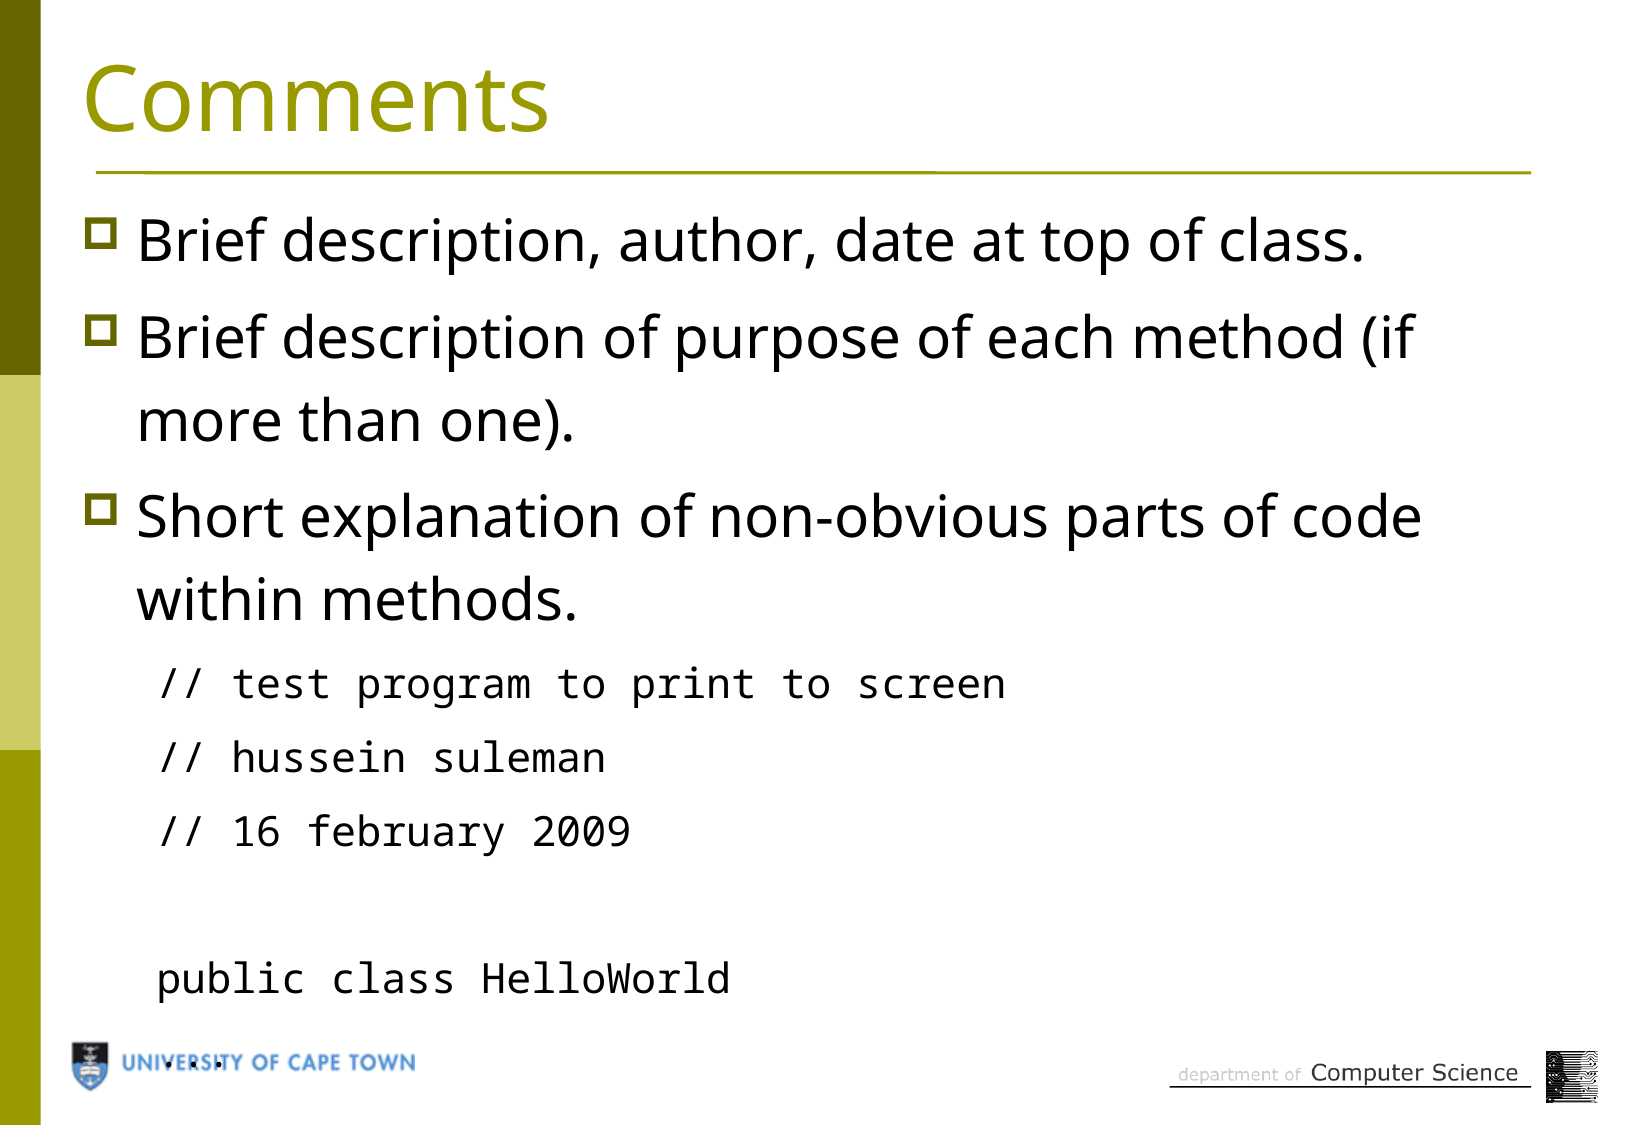

# Comments
Brief description, author, date at top of class.
Brief description of purpose of each method (if more than one).
Short explanation of non-obvious parts of code within methods.
// test program to print to screen
// hussein suleman
// 16 february 2009
public class HelloWorld
...